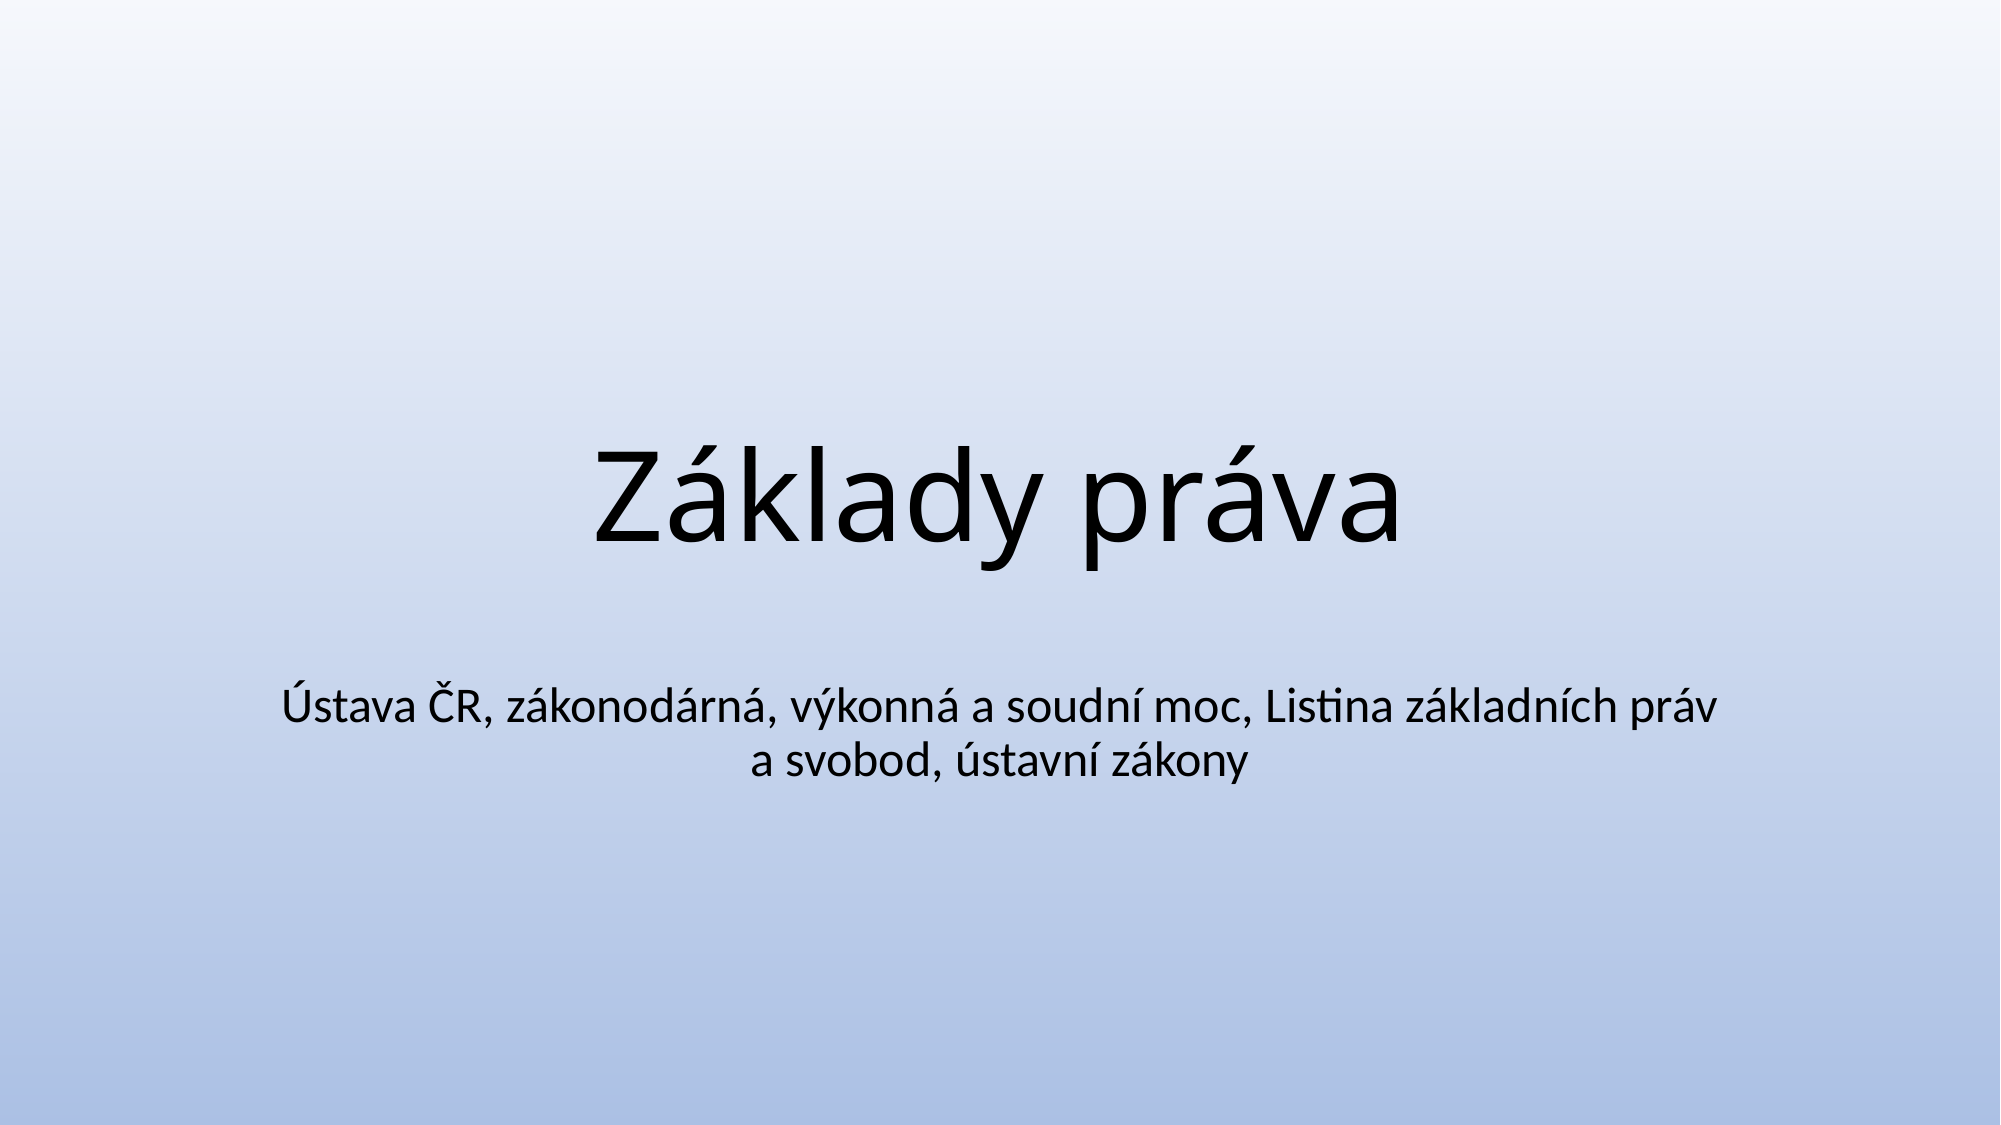

# Základy práva
Ústava ČR, zákonodárná, výkonná a soudní moc, Listina základních práv a svobod, ústavní zákony